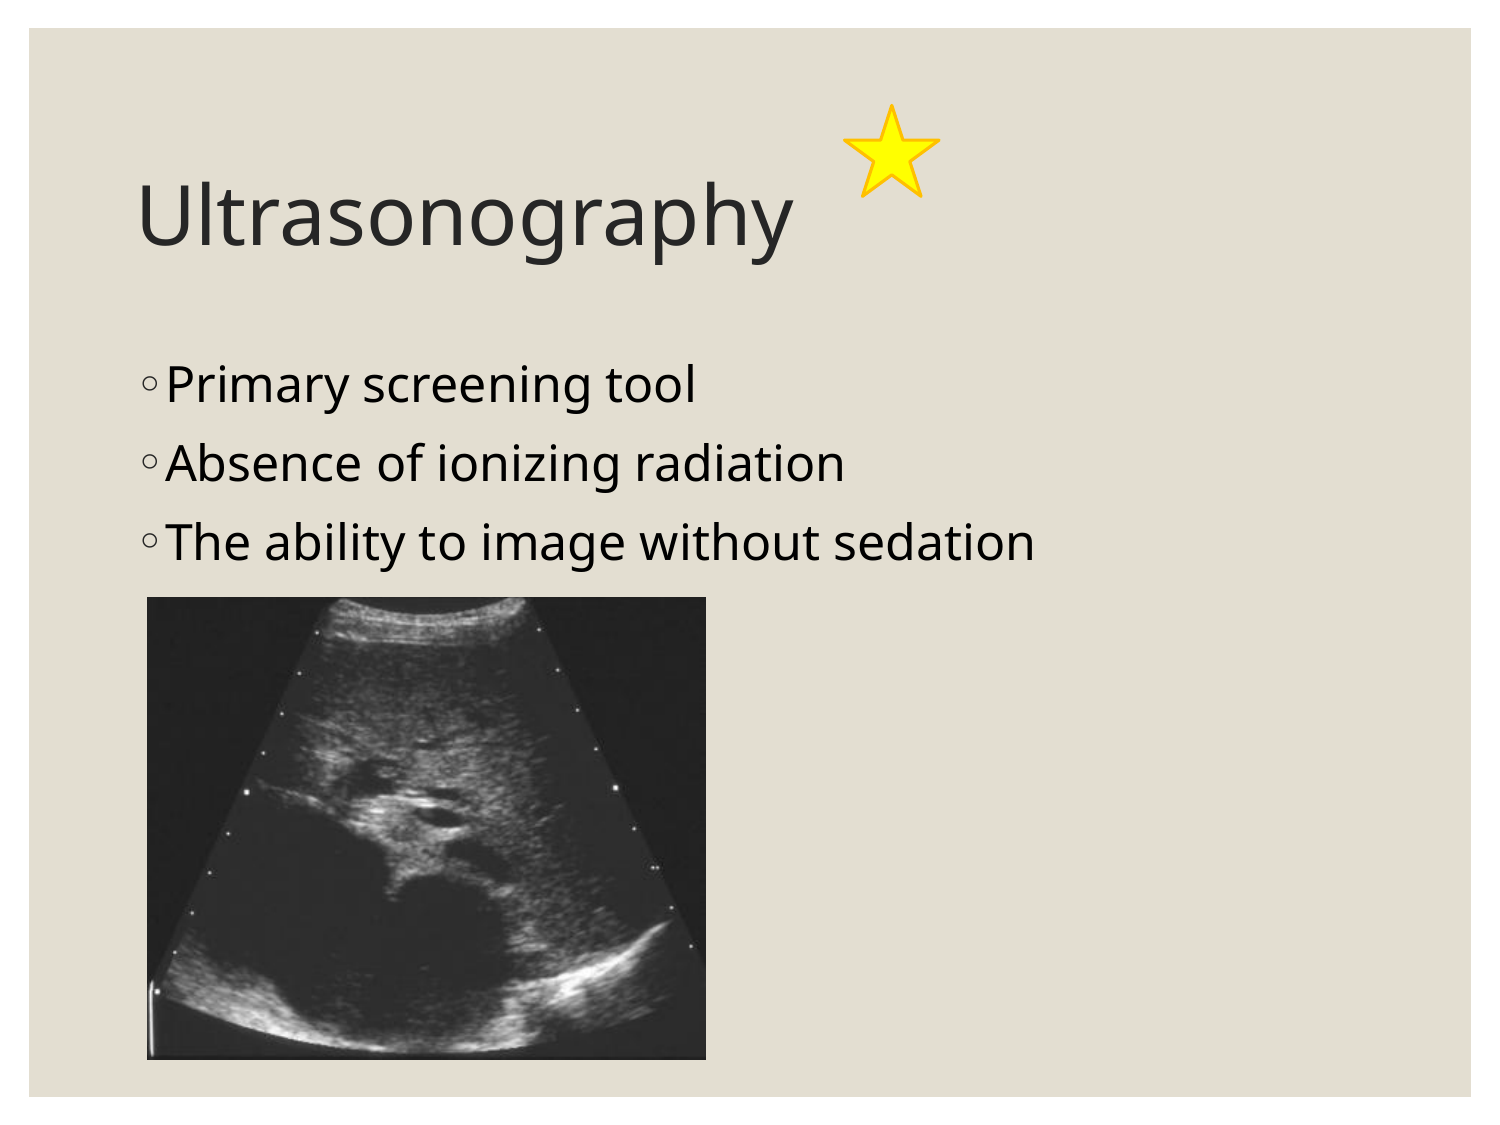

# Ultrasonography
Primary screening tool
Absence of ionizing radiation
The ability to image without sedation